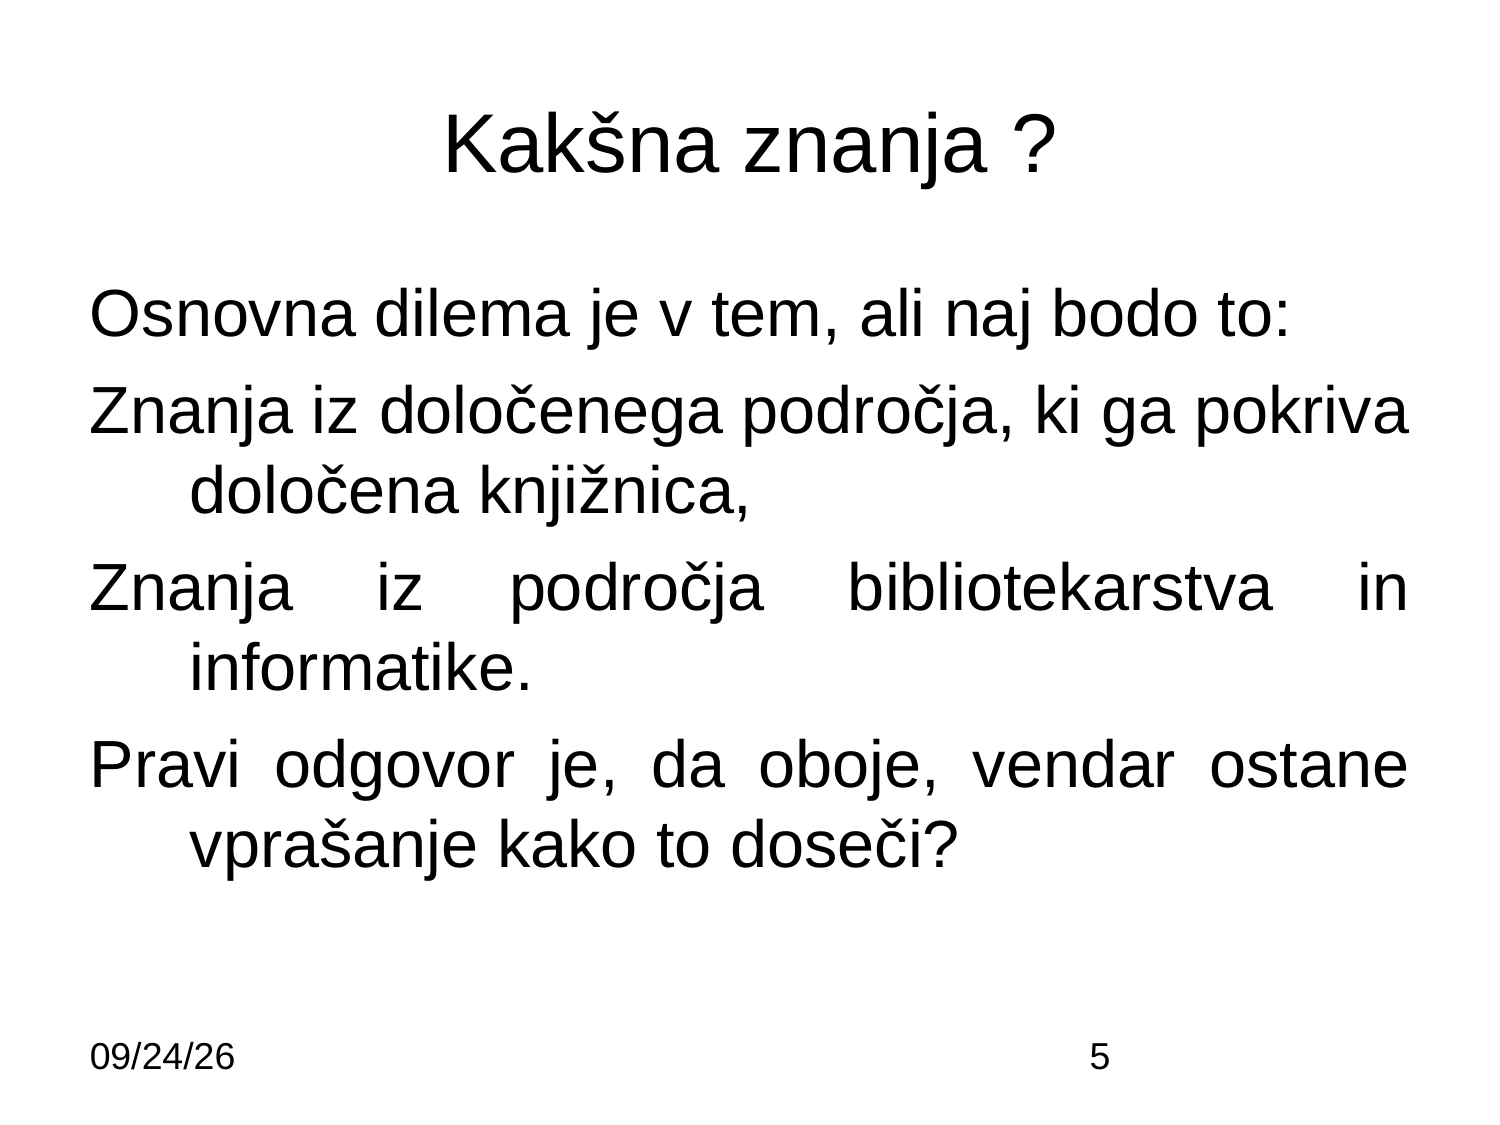

# Kakšna znanja ?
Osnovna dilema je v tem, ali naj bodo to:
Znanja iz določenega področja, ki ga pokriva določena knjižnica,
Znanja iz področja bibliotekarstva in informatike.
Pravi odgovor je, da oboje, vendar ostane vprašanje kako to doseči?
5